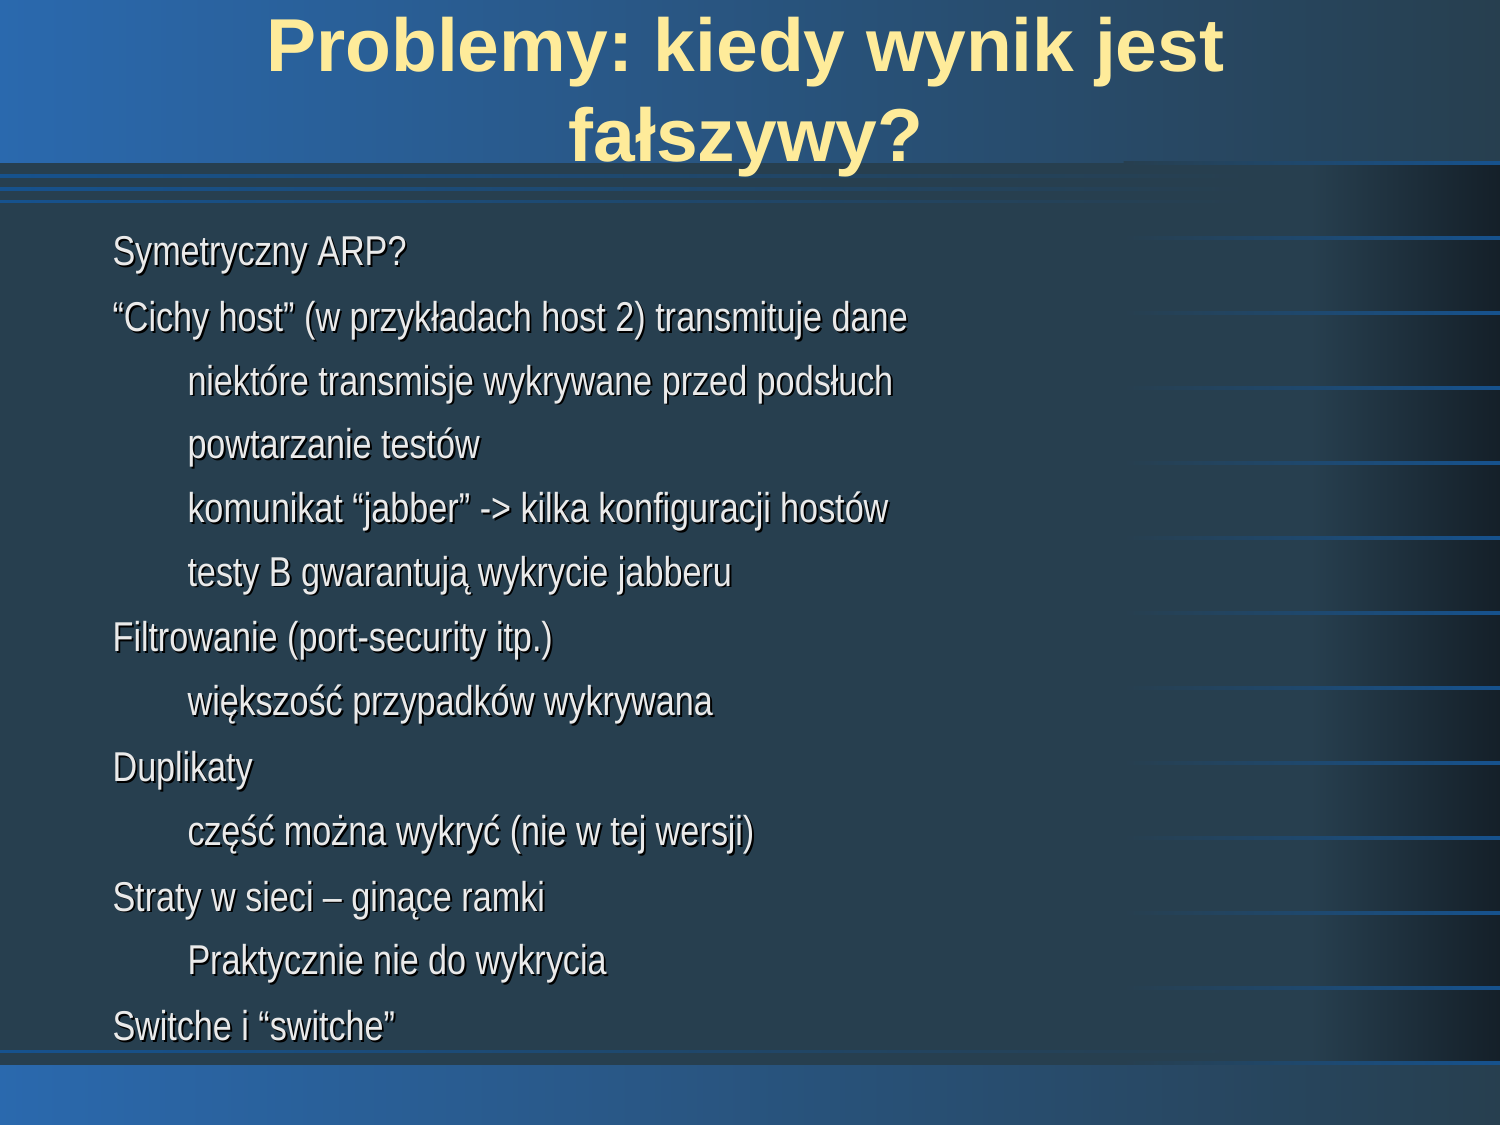

# Problemy: kiedy wynik jest fałszywy?
Symetryczny ARP?
“Cichy host” (w przykładach host 2) transmituje dane
niektóre transmisje wykrywane przed podsłuch
powtarzanie testów
komunikat “jabber” -> kilka konfiguracji hostów
testy B gwarantują wykrycie jabberu
Filtrowanie (port-security itp.)
większość przypadków wykrywana
Duplikaty
część można wykryć (nie w tej wersji)
Straty w sieci – ginące ramki
Praktycznie nie do wykrycia
Switche i “switche”